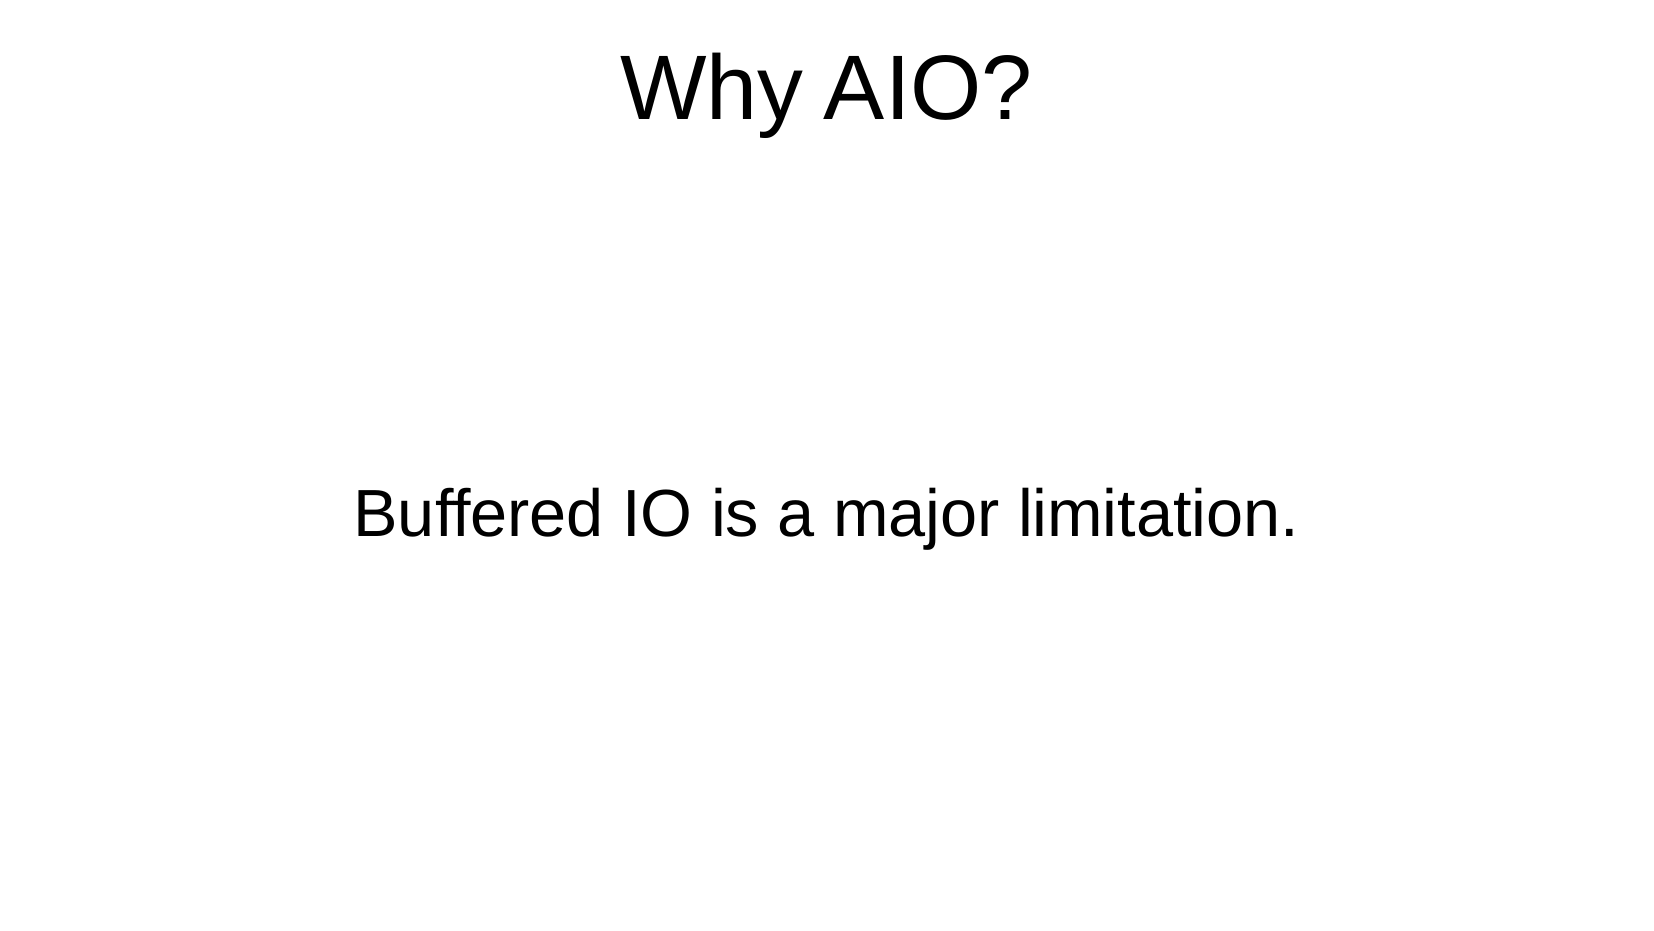

# Why AIO?
Buffered IO is a major limitation.